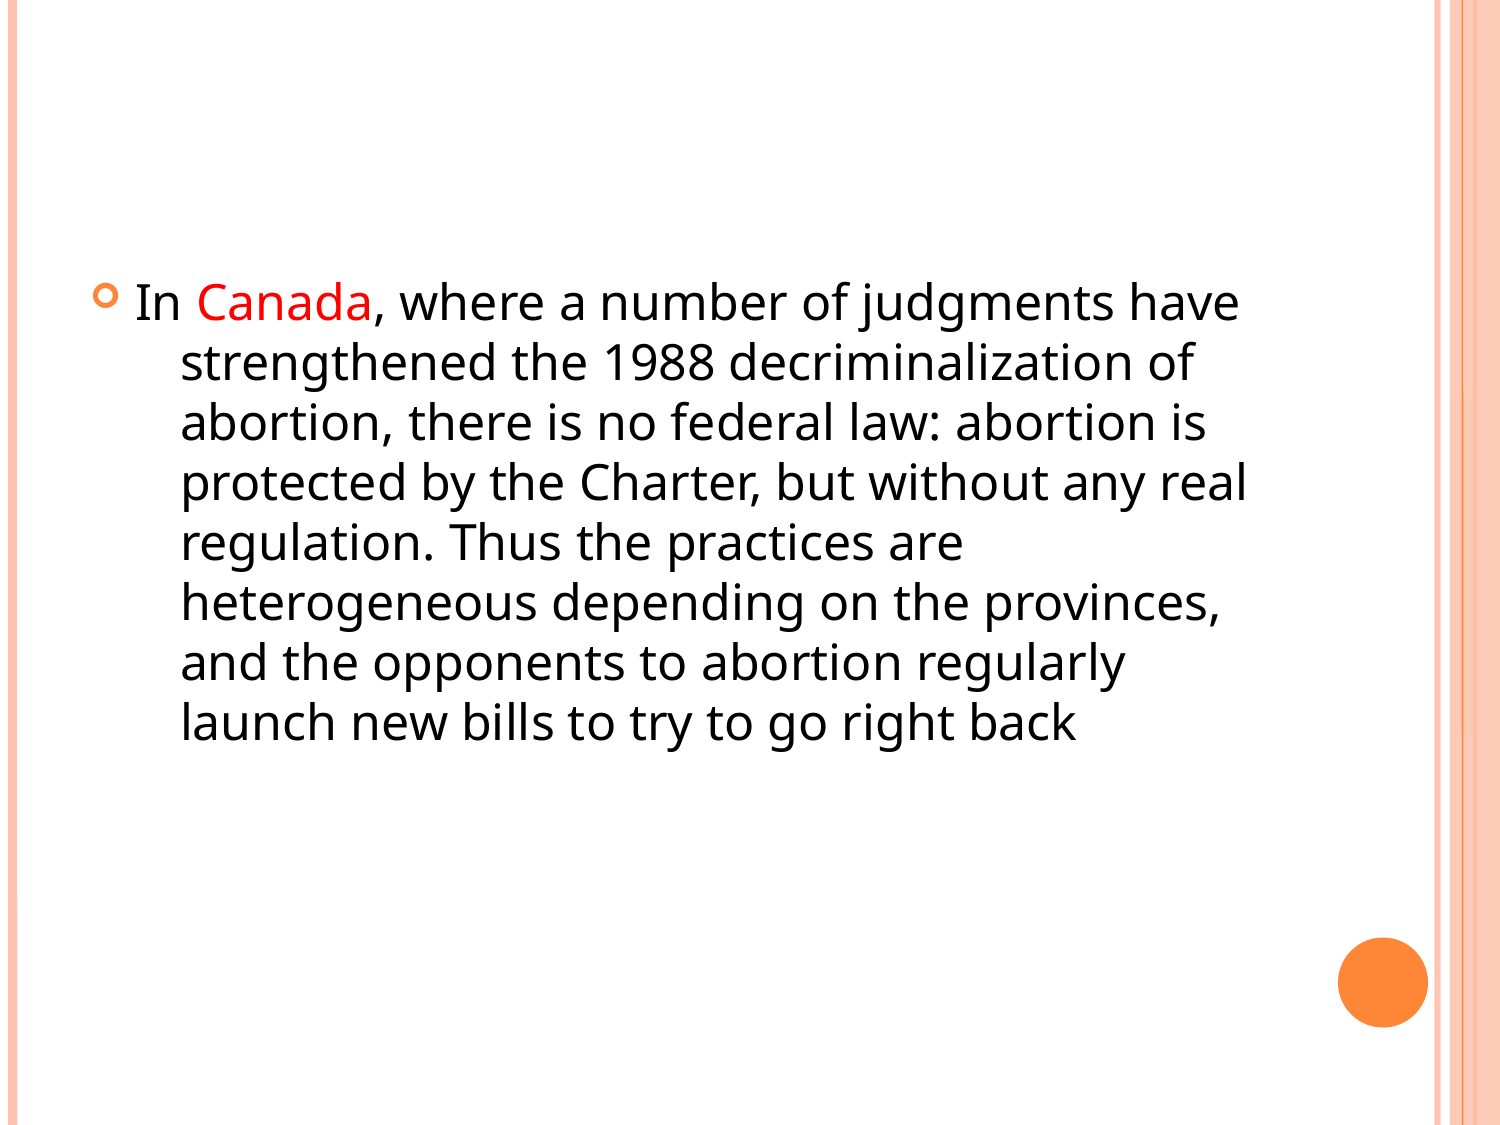

#
In Canada, where a number of judgments have strengthened the 1988 decriminalization of abortion, there is no federal law: abortion is protected by the Charter, but without any real regulation. Thus the practices are heterogeneous depending on the provinces, and the opponents to abortion regularly launch new bills to try to go right back